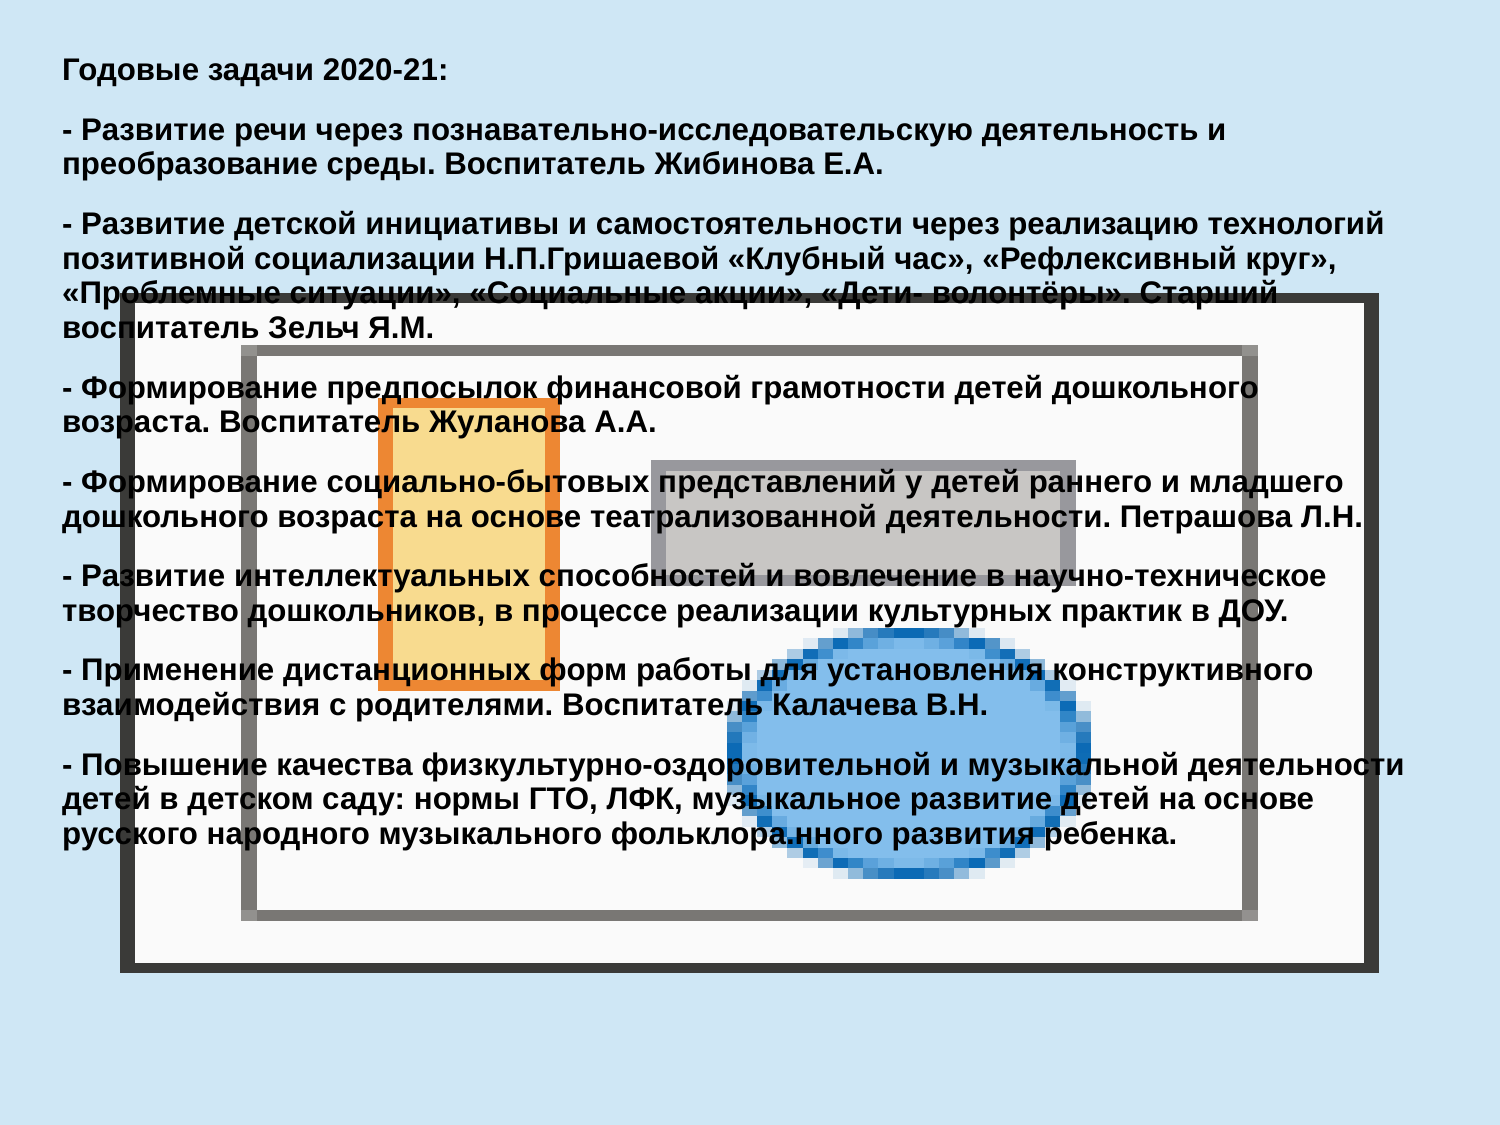

Годовые задачи 2020-21:
- Развитие речи через познавательно-исследовательскую деятельность и преобразование среды. Воспитатель Жибинова Е.А.
- Развитие детской инициативы и самостоятельности через реализацию технологий позитивной социализации Н.П.Гришаевой «Клубный час», «Рефлексивный круг», «Проблемные ситуации», «Социальные акции», «Дети- волонтёры». Старший воспитатель Зельч Я.М.
- Формирование предпосылок финансовой грамотности детей дошкольного возраста. Воспитатель Жуланова А.А.
- Формирование социально-бытовых представлений у детей раннего и младшего дошкольного возраста на основе театрализованной деятельности. Петрашова Л.Н.
- Развитие интеллектуальных способностей и вовлечение в научно-техническое творчество дошкольников, в процессе реализации культурных практик в ДОУ.
- Применение дистанционных форм работы для установления конструктивного взаимодействия с родителями. Воспитатель Калачева В.Н.
- Повышение качества физкультурно-оздоровительной и музыкальной деятельности детей в детском саду: нормы ГТО, ЛФК, музыкальное развитие детей на основе русского народного музыкального фольклора.нного развития ребенка.
#